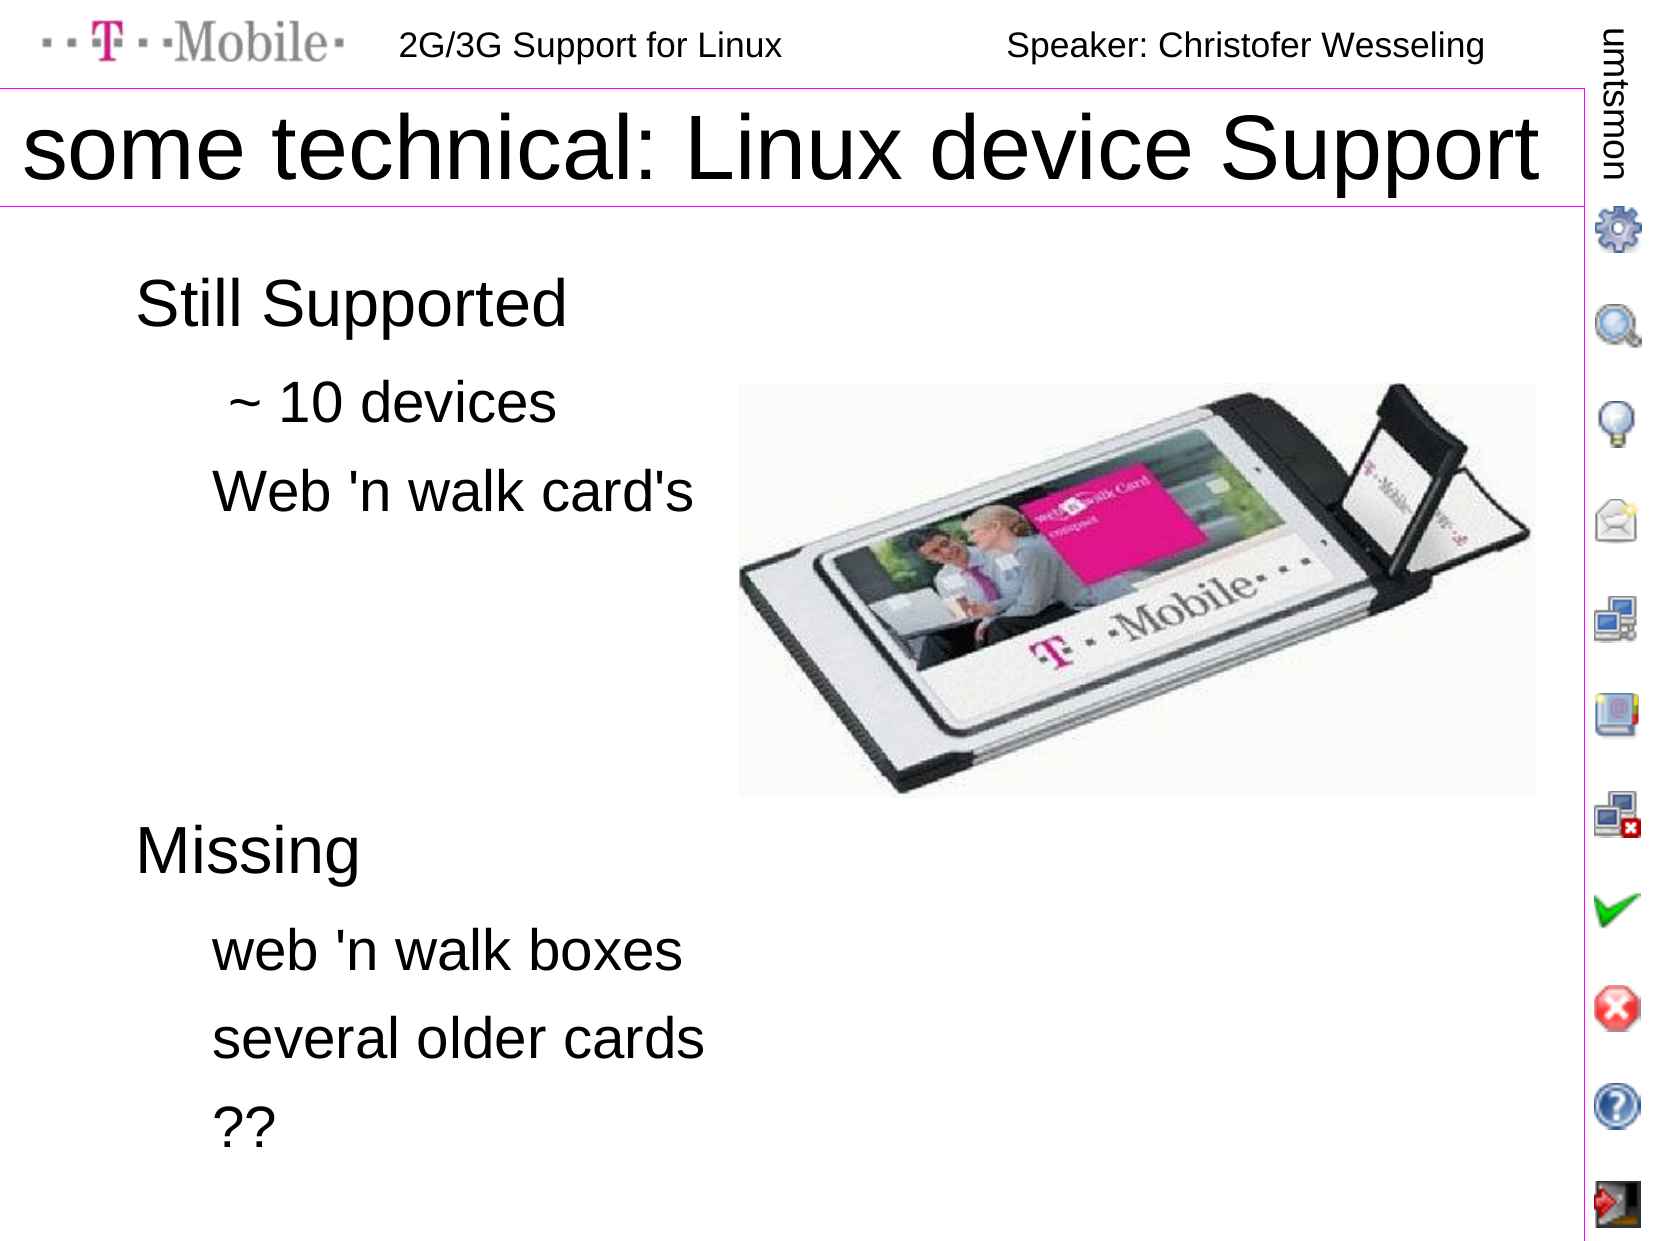

# some technical: Linux device Support
Still Supported
 ~ 10 devices
Web 'n walk card's
Missing
web 'n walk boxes
several older cards
??